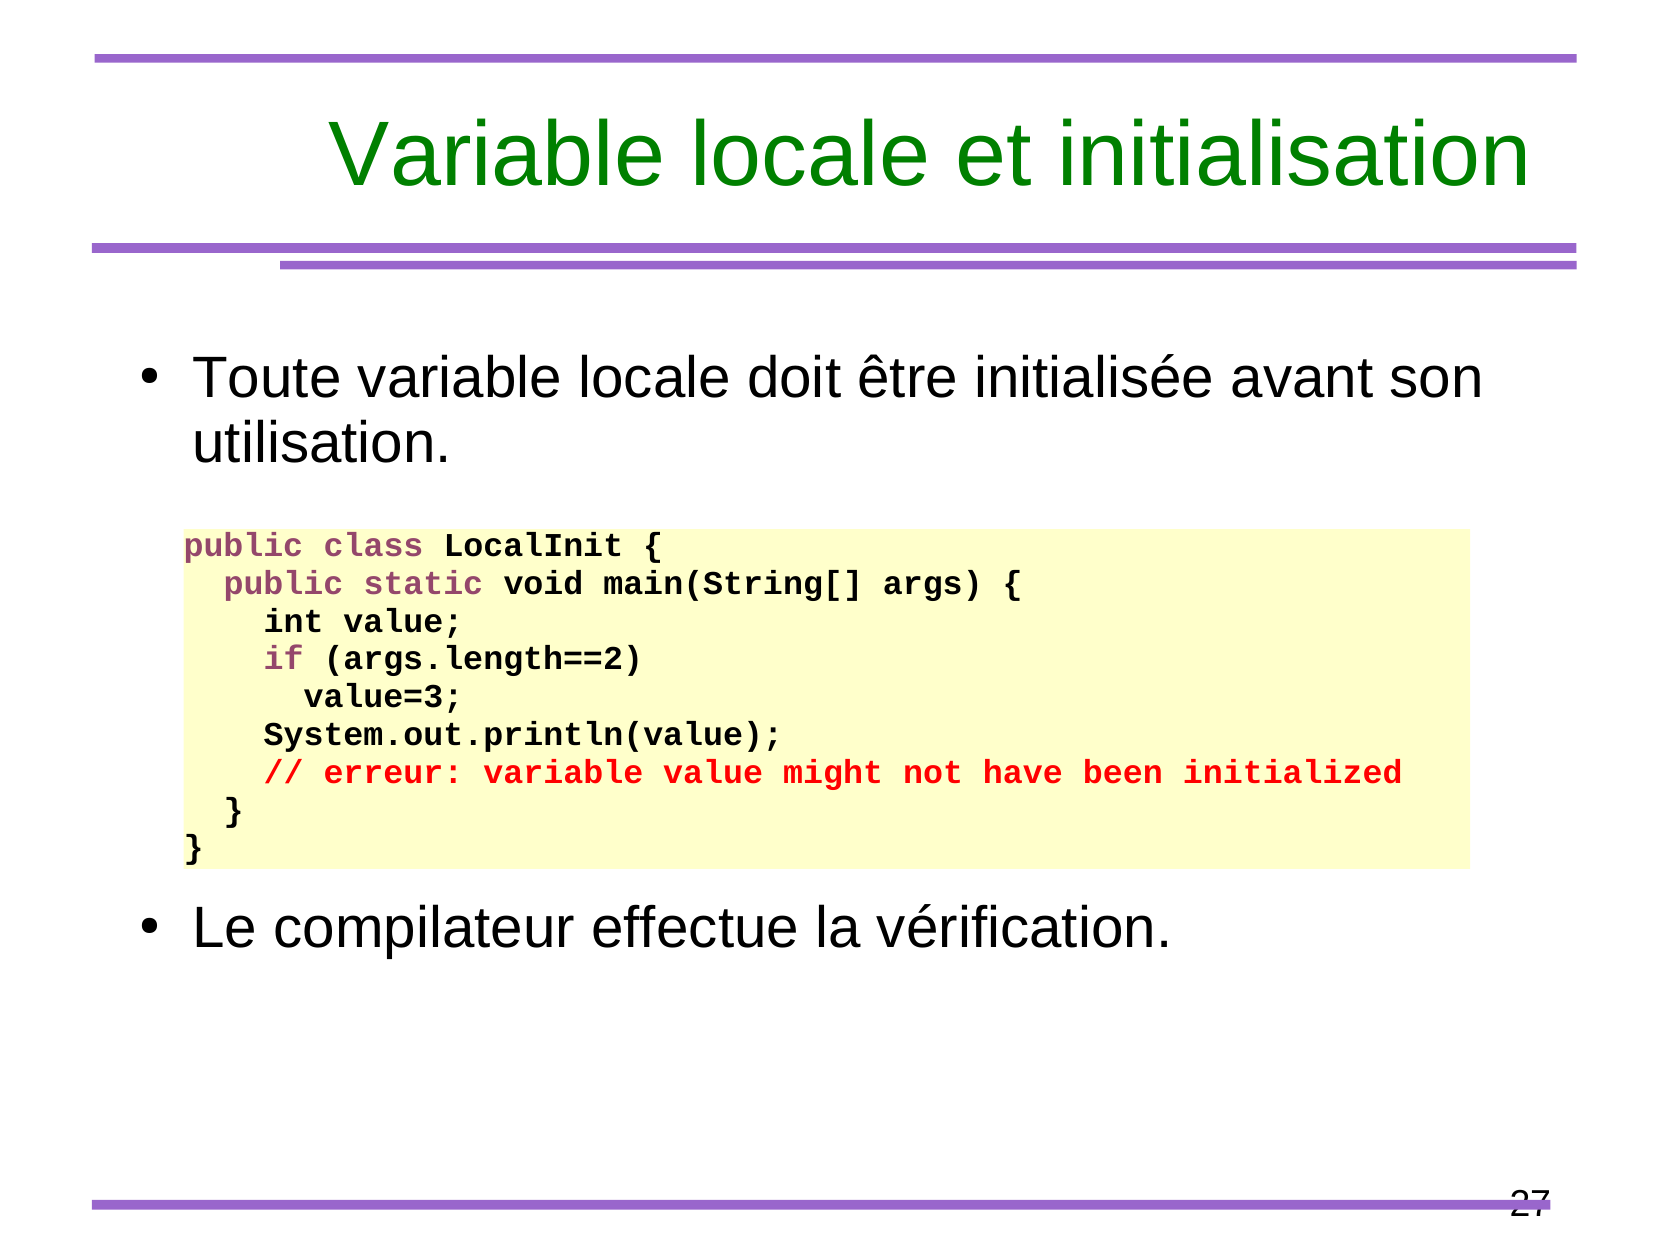

# Variable locale et initialisation
Toute variable locale doit être initialisée avant son utilisation.
Le compilateur effectue la vérification.
public class LocalInit {
 public static void main(String[] args) {
 int value;
 if (args.length==2)
 value=3;
 System.out.println(value);
 // erreur: variable value might not have been initialized
 }
}